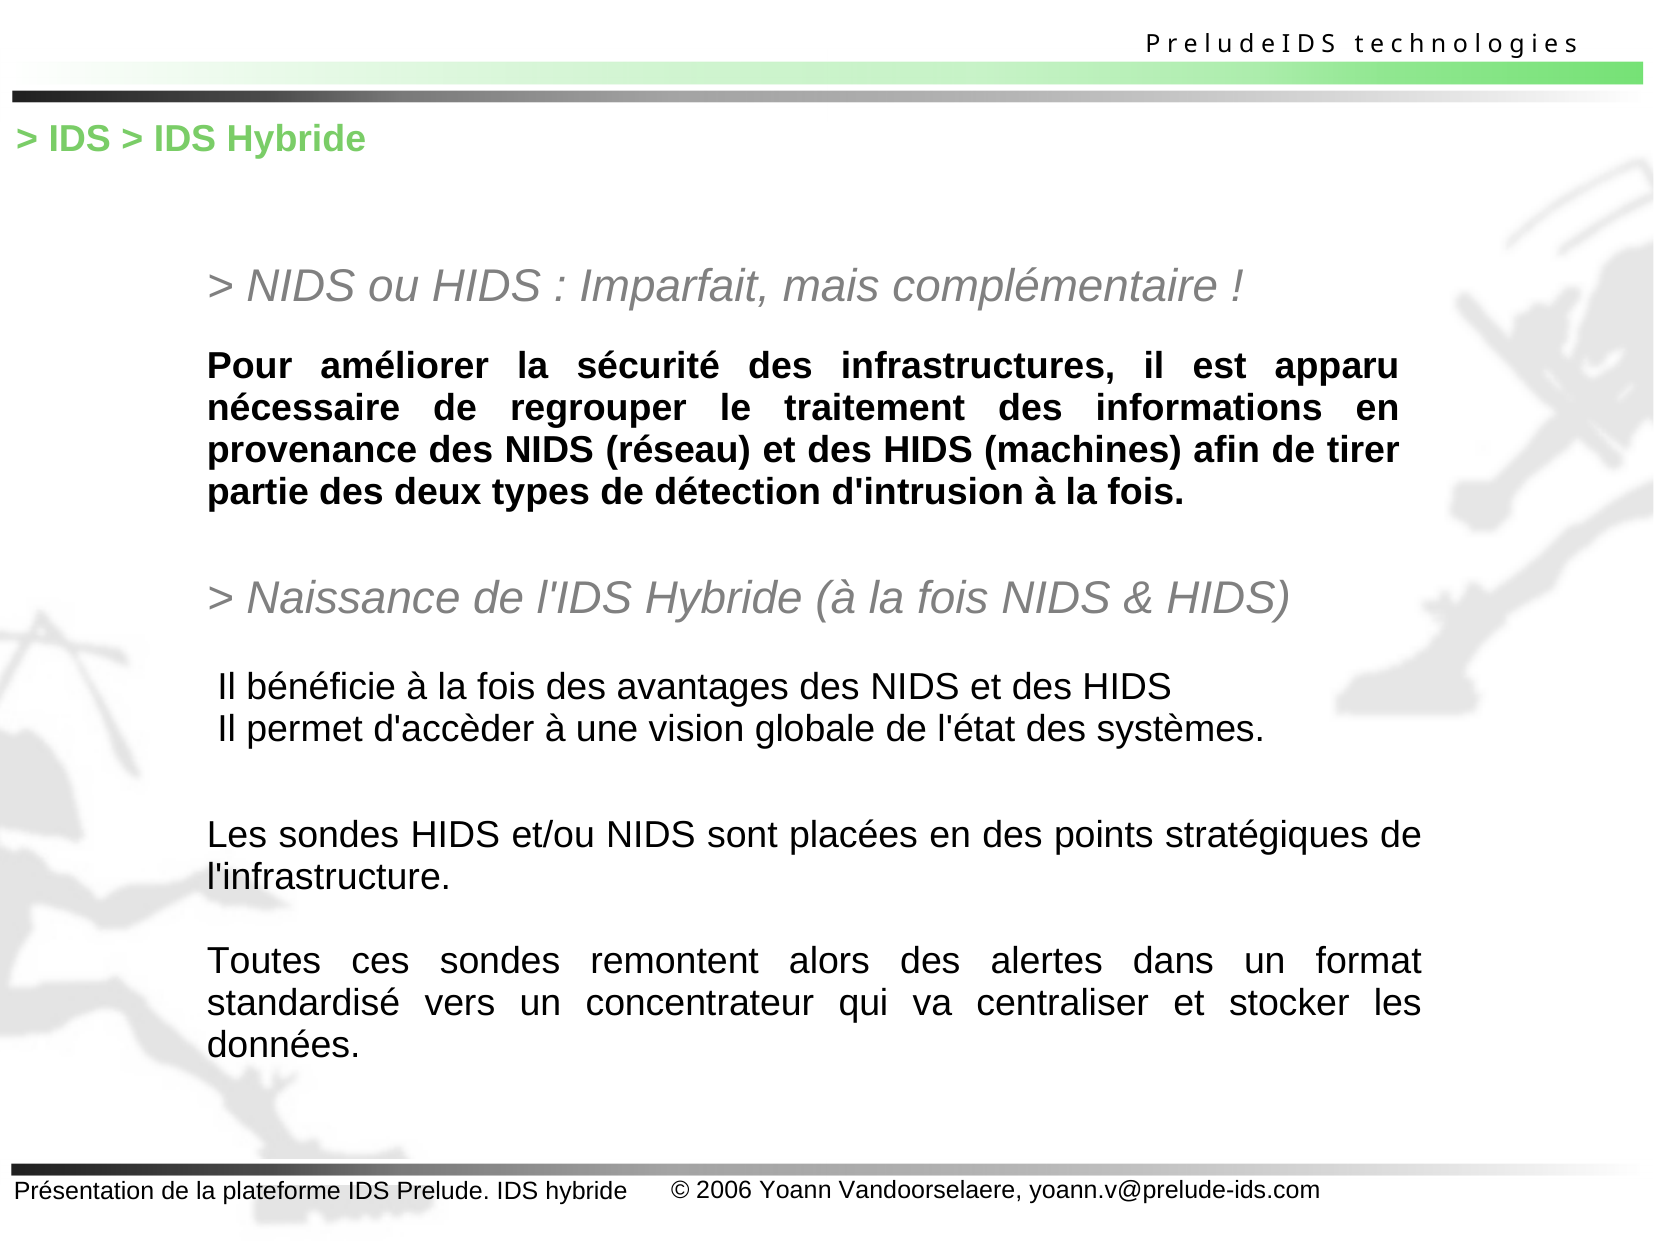

P r e l u d e I D S t e c h n o l o g i e s
> IDS > IDS Hybride
> NIDS ou HIDS : Imparfait, mais complémentaire !
Pour améliorer la sécurité des infrastructures, il est apparu nécessaire de regrouper le traitement des informations en provenance des NIDS (réseau) et des HIDS (machines) afin de tirer partie des deux types de détection d'intrusion à la fois.
> Naissance de l'IDS Hybride (à la fois NIDS & HIDS)
 Il bénéficie à la fois des avantages des NIDS et des HIDS
 Il permet d'accèder à une vision globale de l'état des systèmes.
Les sondes HIDS et/ou NIDS sont placées en des points stratégiques de l'infrastructure.
Toutes ces sondes remontent alors des alertes dans un format standardisé vers un concentrateur qui va centraliser et stocker les données.
© 2006 Yoann Vandoorselaere, yoann.v@prelude-ids.com
Présentation de la plateforme IDS Prelude. IDS hybride